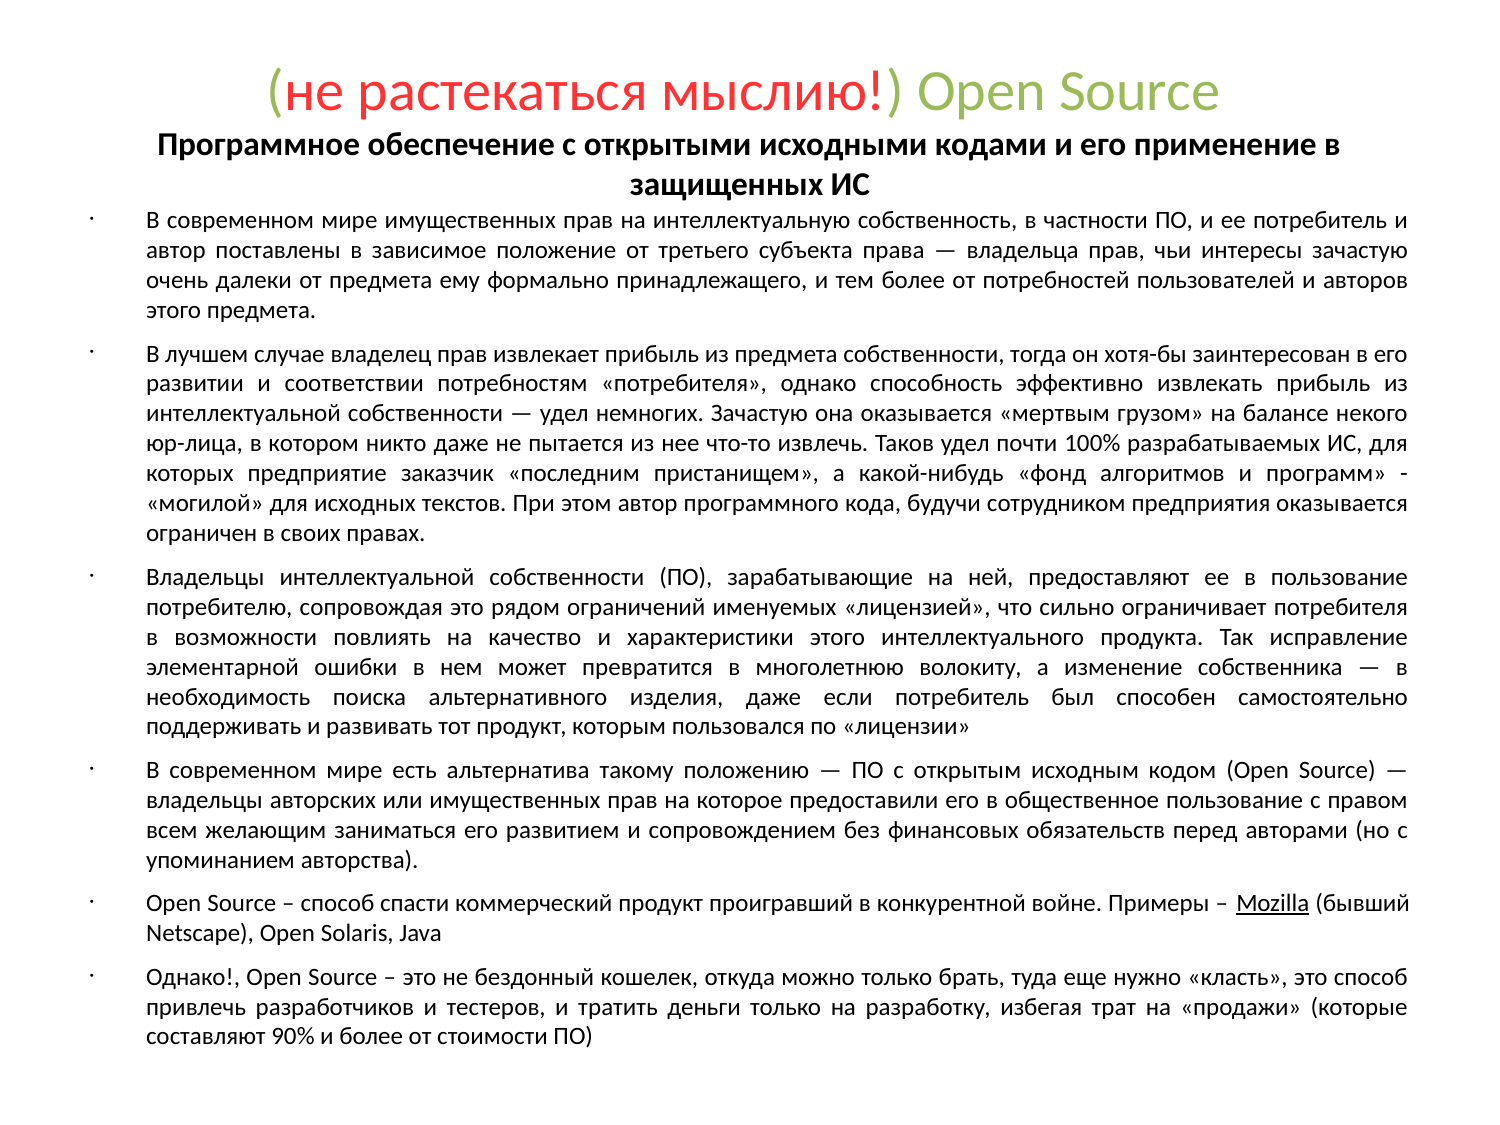

# (не растекаться мыслию!) Open Source Программное обеспечение с открытыми исходными кодами и его применение в защищенных ИС
В современном мире имущественных прав на интеллектуальную собственность, в частности ПО, и ее потребитель и автор поставлены в зависимое положение от третьего субъекта права — владельца прав, чьи интересы зачастую очень далеки от предмета ему формально принадлежащего, и тем более от потребностей пользователей и авторов этого предмета.
В лучшем случае владелец прав извлекает прибыль из предмета собственности, тогда он хотя-бы заинтересован в его развитии и соответствии потребностям «потребителя», однако способность эффективно извлекать прибыль из интеллектуальной собственности — удел немногих. Зачастую она оказывается «мертвым грузом» на балансе некого юр-лица, в котором никто даже не пытается из нее что-то извлечь. Таков удел почти 100% разрабатываемых ИС, для которых предприятие заказчик «последним пристанищем», а какой-нибудь «фонд алгоритмов и программ» - «могилой» для исходных текстов. При этом автор программного кода, будучи сотрудником предприятия оказывается ограничен в своих правах.
Владельцы интеллектуальной собственности (ПО), зарабатывающие на ней, предоставляют ее в пользование потребителю, сопровождая это рядом ограничений именуемых «лицензией», что сильно ограничивает потребителя в возможности повлиять на качество и характеристики этого интеллектуального продукта. Так исправление элементарной ошибки в нем может превратится в многолетнюю волокиту, а изменение собственника — в необходимость поиска альтернативного изделия, даже если потребитель был способен самостоятельно поддерживать и развивать тот продукт, которым пользовался по «лицензии»
В современном мире есть альтернатива такому положению — ПО с открытым исходным кодом (Open Source) — владельцы авторских или имущественных прав на которое предоставили его в общественное пользование с правом всем желающим заниматься его развитием и сопровождением без финансовых обязательств перед авторами (но с упоминанием авторства).
Open Source – способ спасти коммерческий продукт проигравший в конкурентной войне. Примеры – Mozilla (бывший Netscape), Open Solaris, Java
Однако!, Open Source – это не бездонный кошелек, откуда можно только брать, туда еще нужно «класть», это способ привлечь разработчиков и тестеров, и тратить деньги только на разработку, избегая трат на «продажи» (которые составляют 90% и более от стоимости ПО)